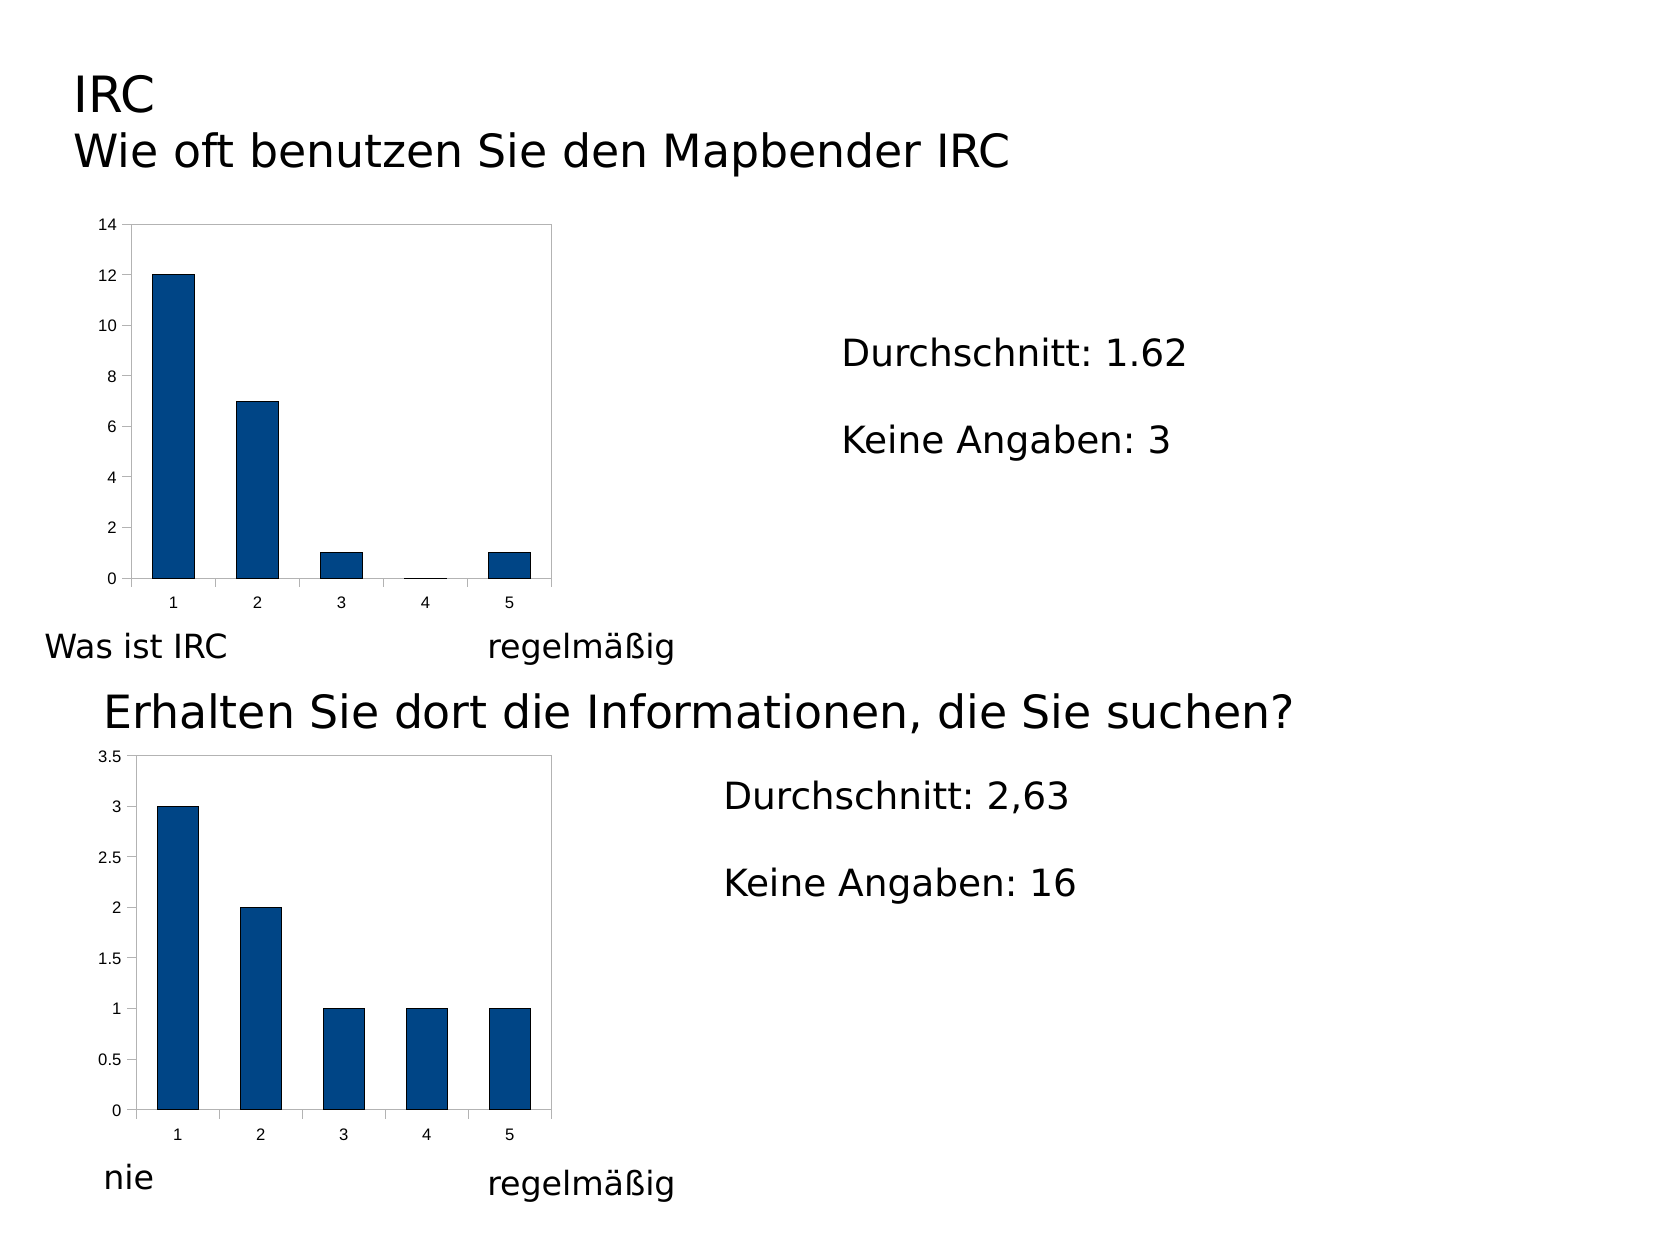

IRC
Wie oft benutzen Sie den Mapbender IRC
### Chart
| Category | Zeile 113 |
|---|---|
| 1 | 12.0 |
| 2 | 7.0 |
| 3 | 1.0 |
| 4 | 0.0 |
| 5 | 1.0 |Durchschnitt: 1.62
Keine Angaben: 3
Was ist IRC
regelmäßig
Erhalten Sie dort die Informationen, die Sie suchen?
### Chart
| Category | Zeile 116 |
|---|---|
| 1 | 3.0 |
| 2 | 2.0 |
| 3 | 1.0 |
| 4 | 1.0 |
| 5 | 1.0 |Durchschnitt: 2,63
Keine Angaben: 16
nie
regelmäßig